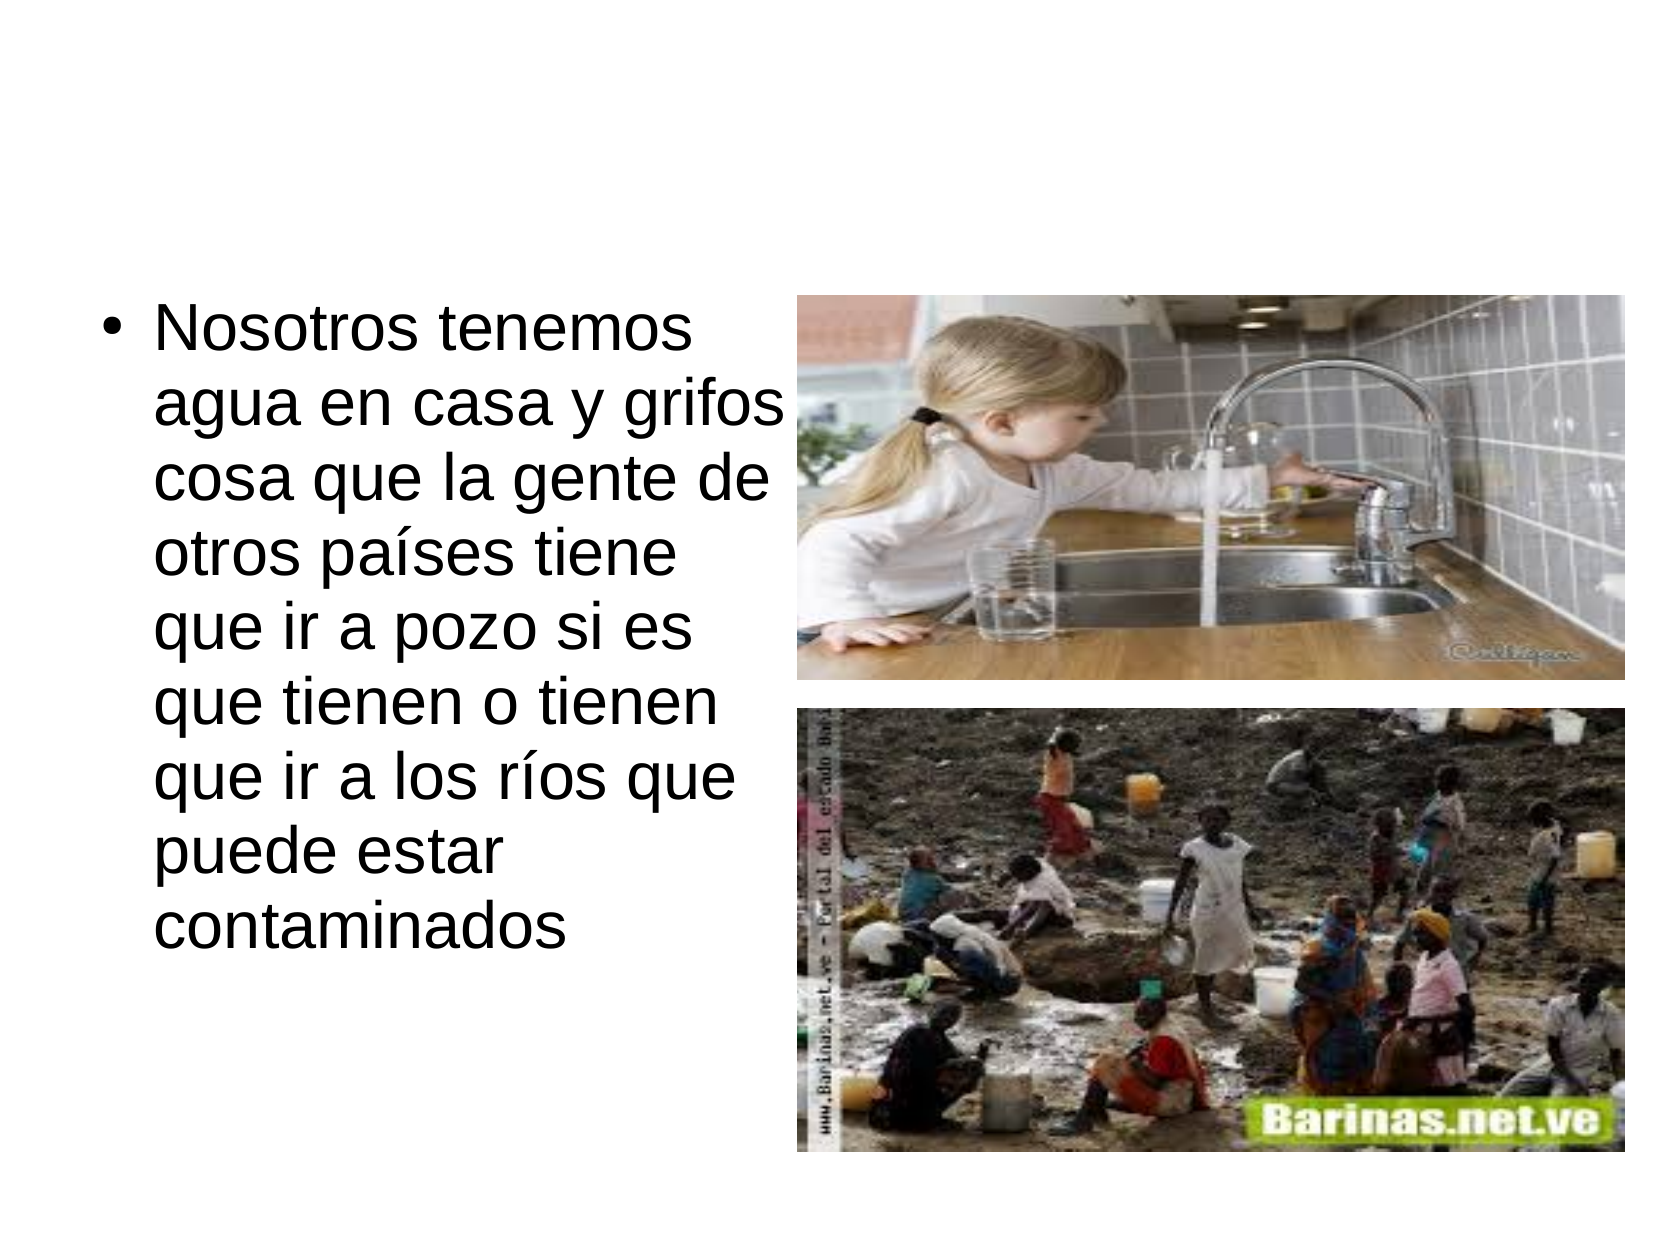

#
Nosotros tenemos agua en casa y grifos cosa que la gente de otros países tiene que ir a pozo si es que tienen o tienen que ir a los ríos que puede estar contaminados